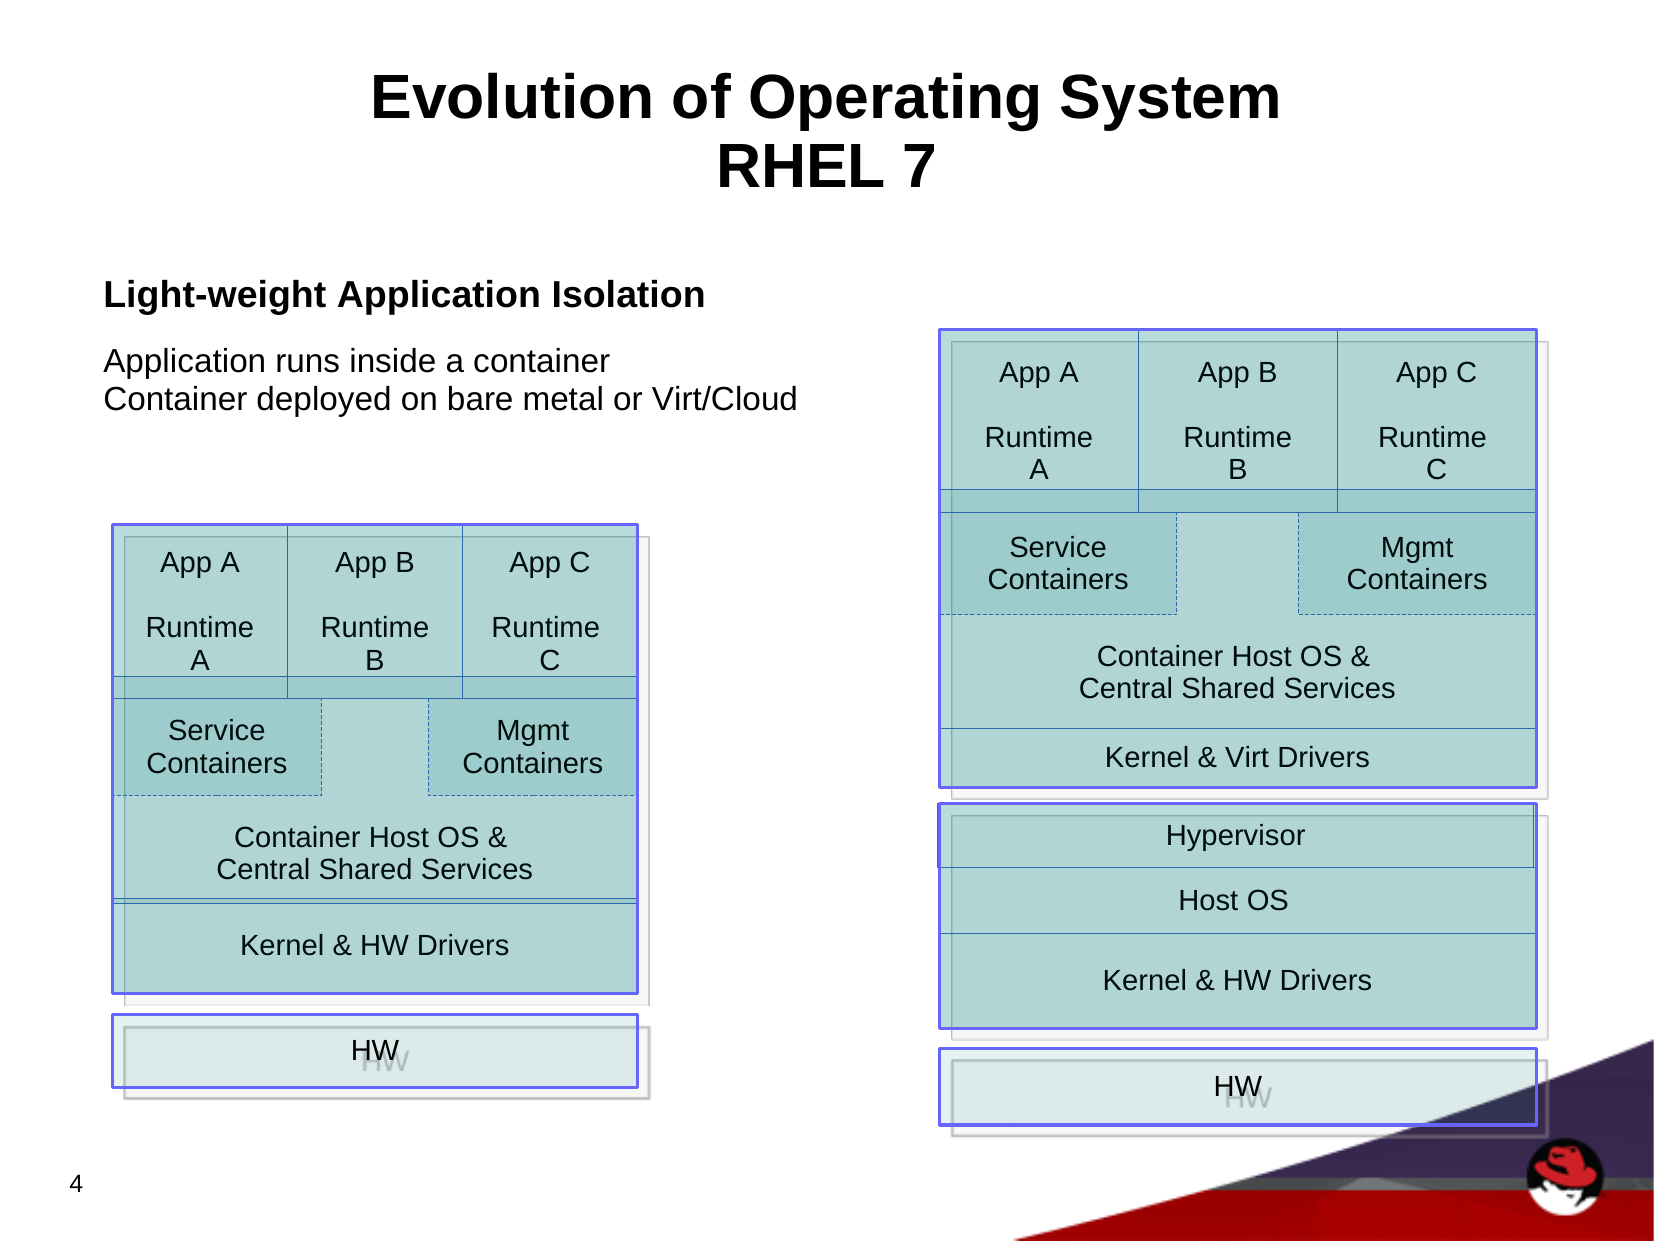

# Evolution of Operating System RHEL 7
Light-weight Application Isolation
Application runs inside a container
Container deployed on bare metal or Virt/Cloud
App A
Runtime
A
App B
Runtime
B
App C
Runtime
C
Container Host OS &
Central Shared Services
Service
Containers
Mgmt
Containers
Kernel & Virt Drivers
Hypervisor
Host OS
Kernel & HW Drivers
HW
App A
Runtime
A
App B
Runtime
B
App C
Runtime
C
Container Host OS &
Central Shared Services
Service
Containers
Mgmt
Containers
Kernel & HW Drivers
HW